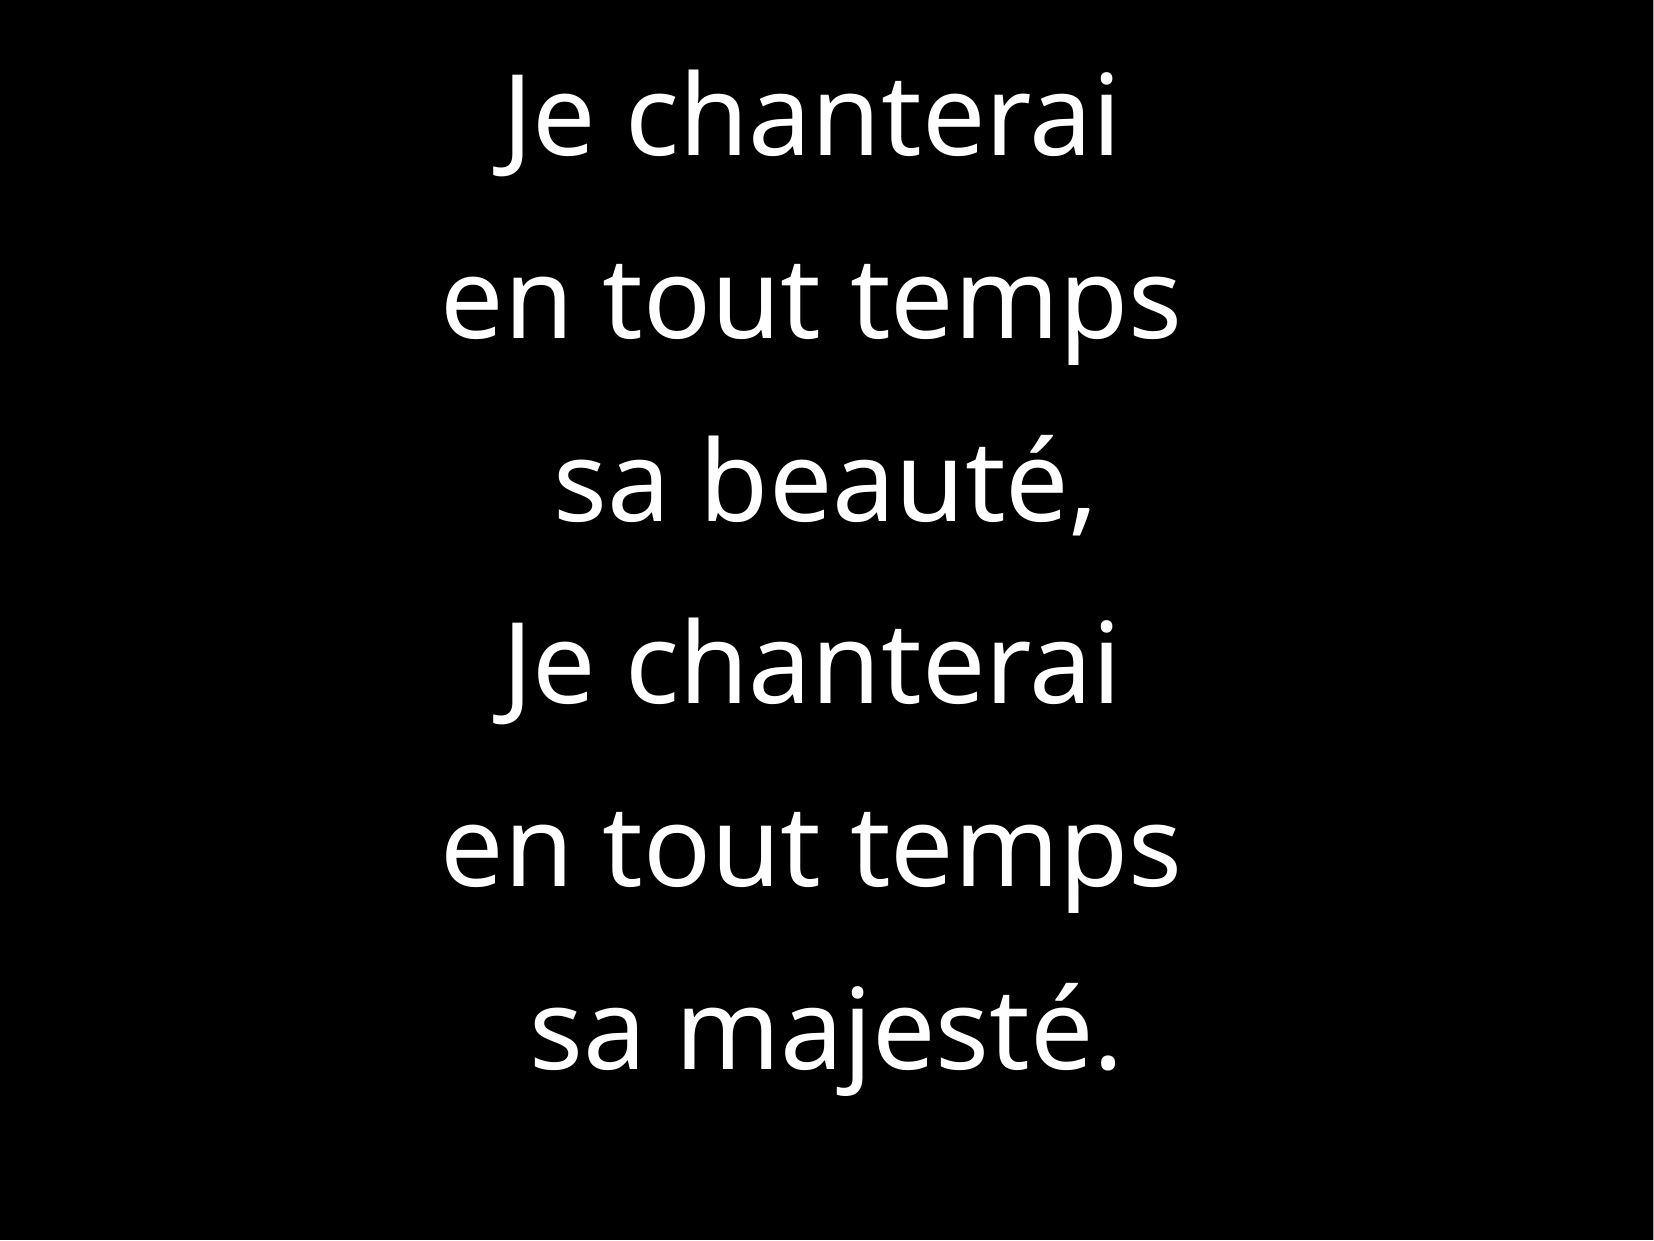

# Je chanterai
en tout temps
sa beauté,
Je chanterai
en tout temps
sa majesté.